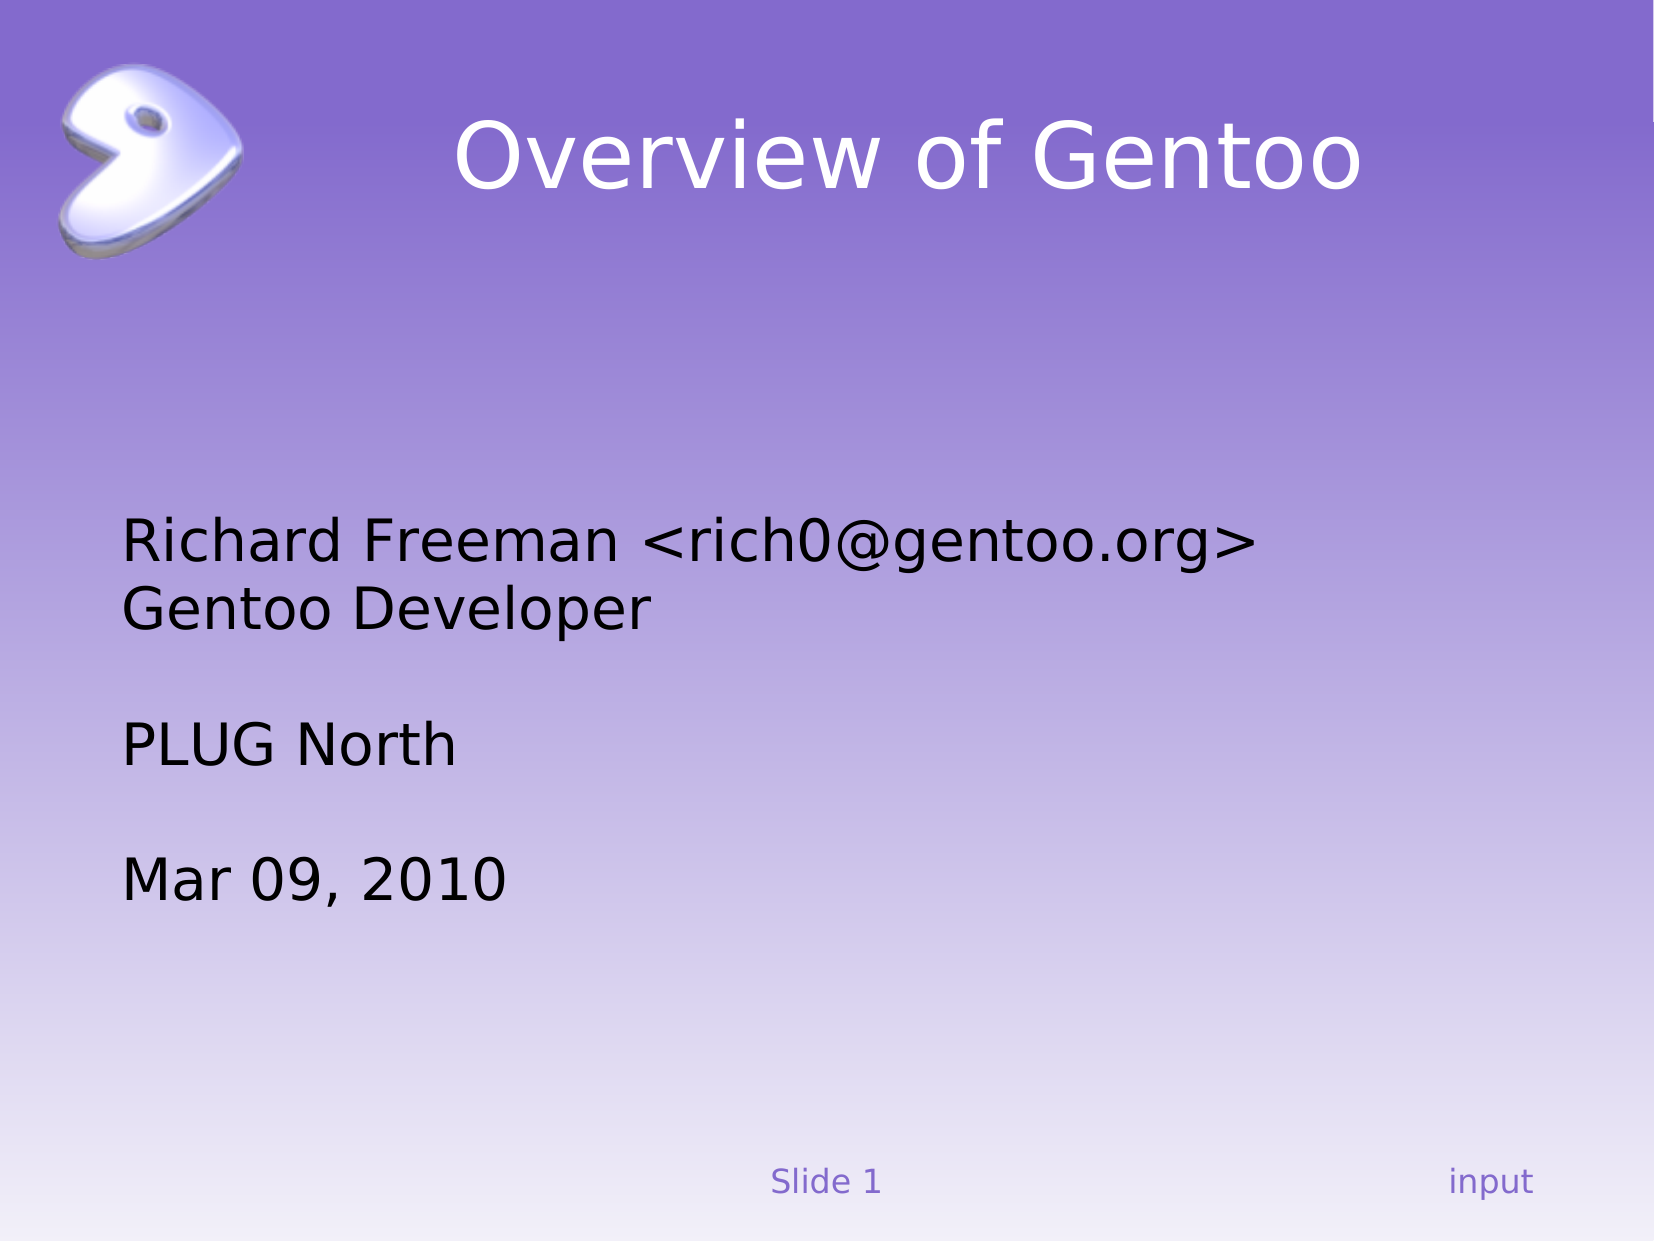

# Overview of Gentoo
Richard Freeman <rich0@gentoo.org>
Gentoo Developer
PLUG North
Mar 09, 2010